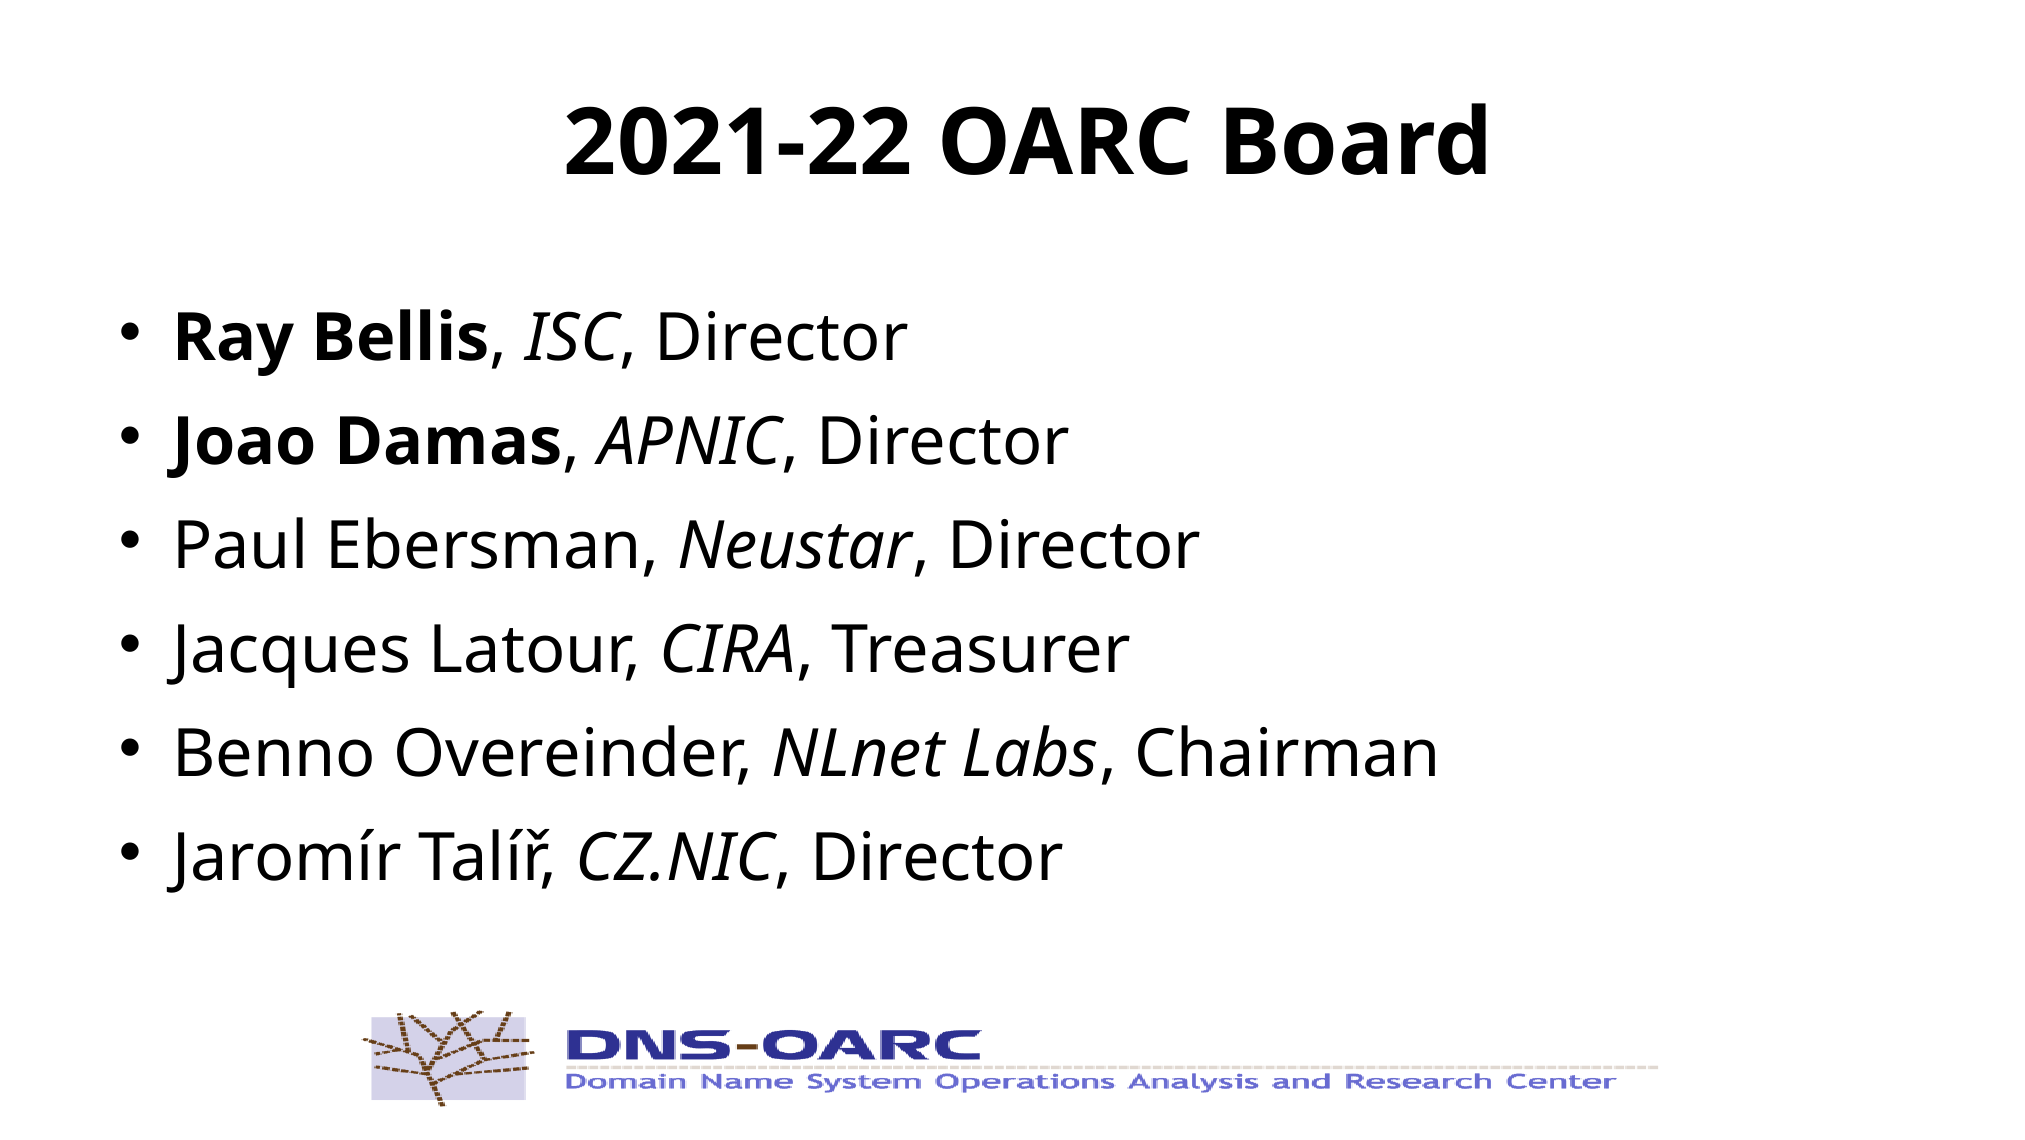

# 2021-22 OARC Board
Ray Bellis, ISC, Director
Joao Damas, APNIC, Director
Paul Ebersman, Neustar, Director
Jacques Latour, CIRA, Treasurer
Benno Overeinder, NLnet Labs, Chairman
Jaromír Talíř, CZ.NIC, Director